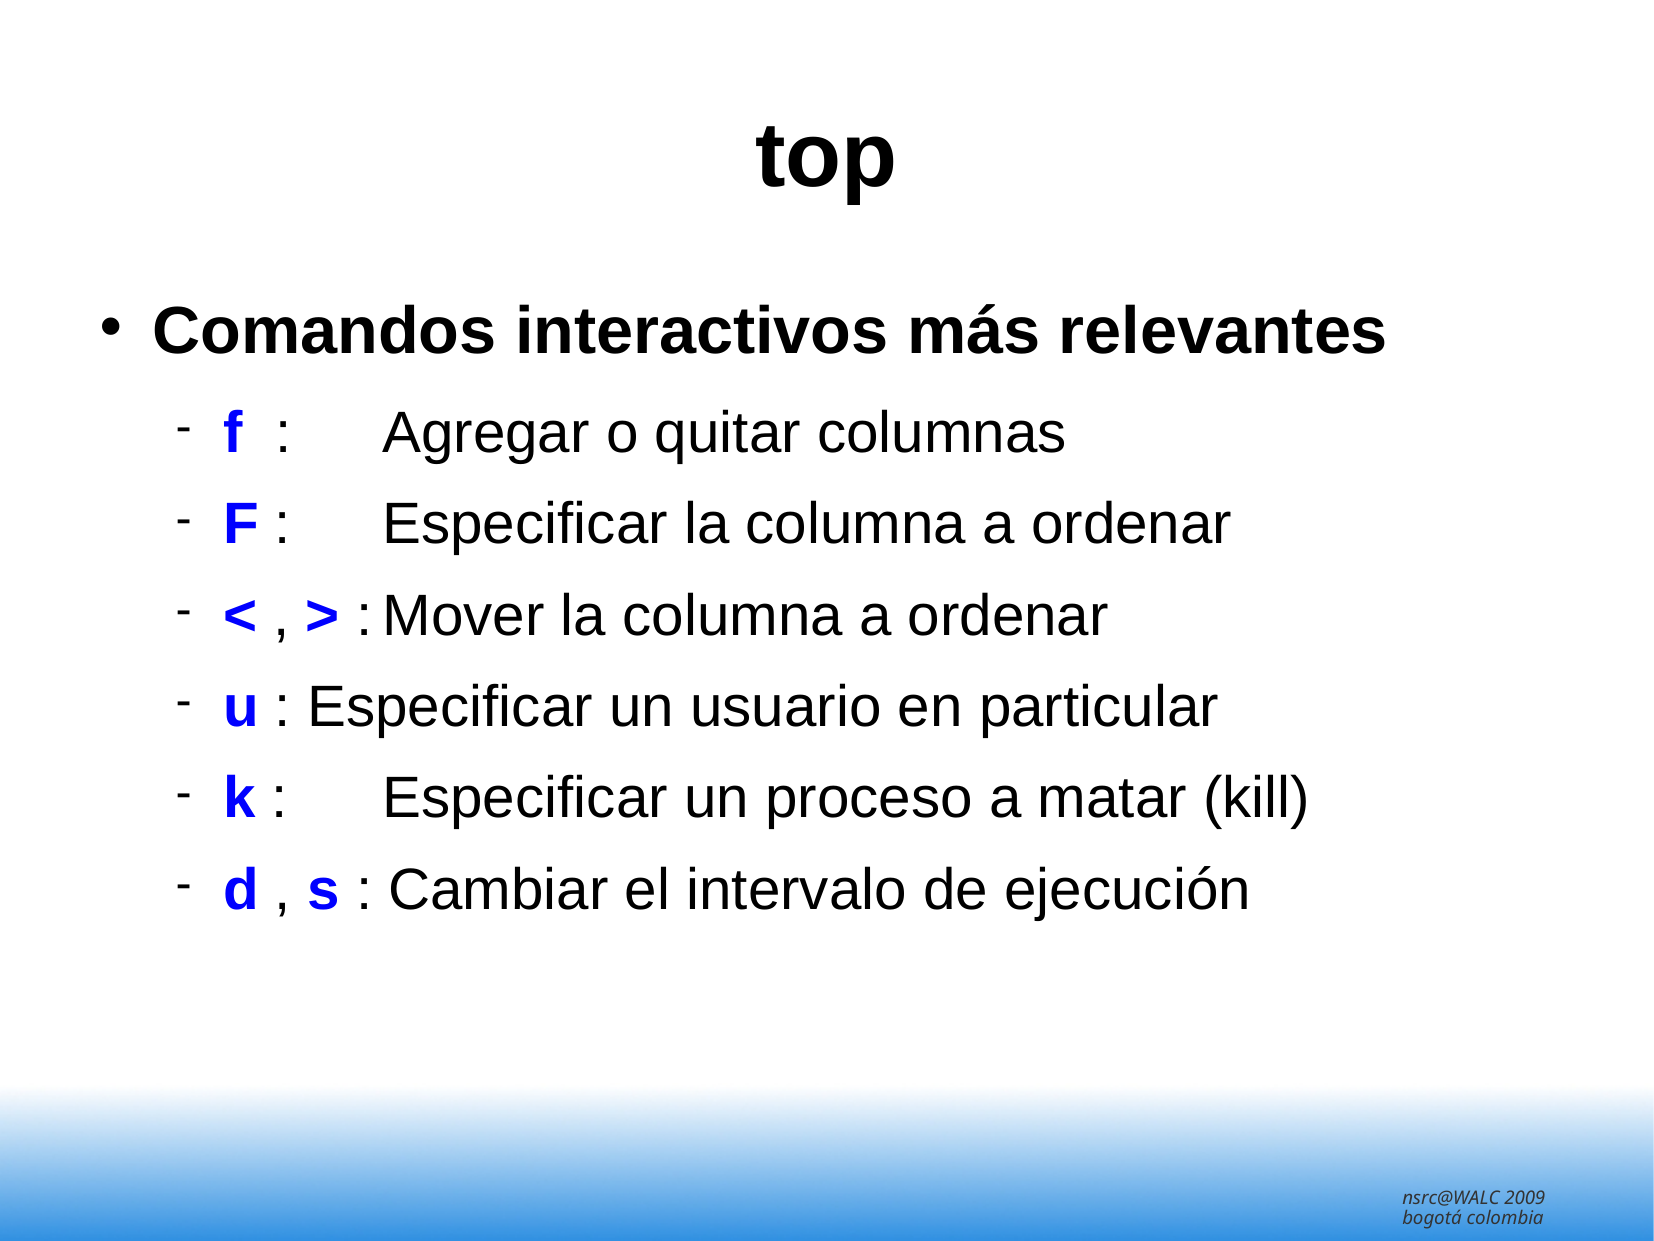

# top
Comandos interactivos más relevantes
f : 	Agregar o quitar columnas
F :		Especificar la columna a ordenar
< , > :	Mover la columna a ordenar
u : 	Especificar un usuario en particular
k : 		Especificar un proceso a matar (kill)
d , s : Cambiar el intervalo de ejecución